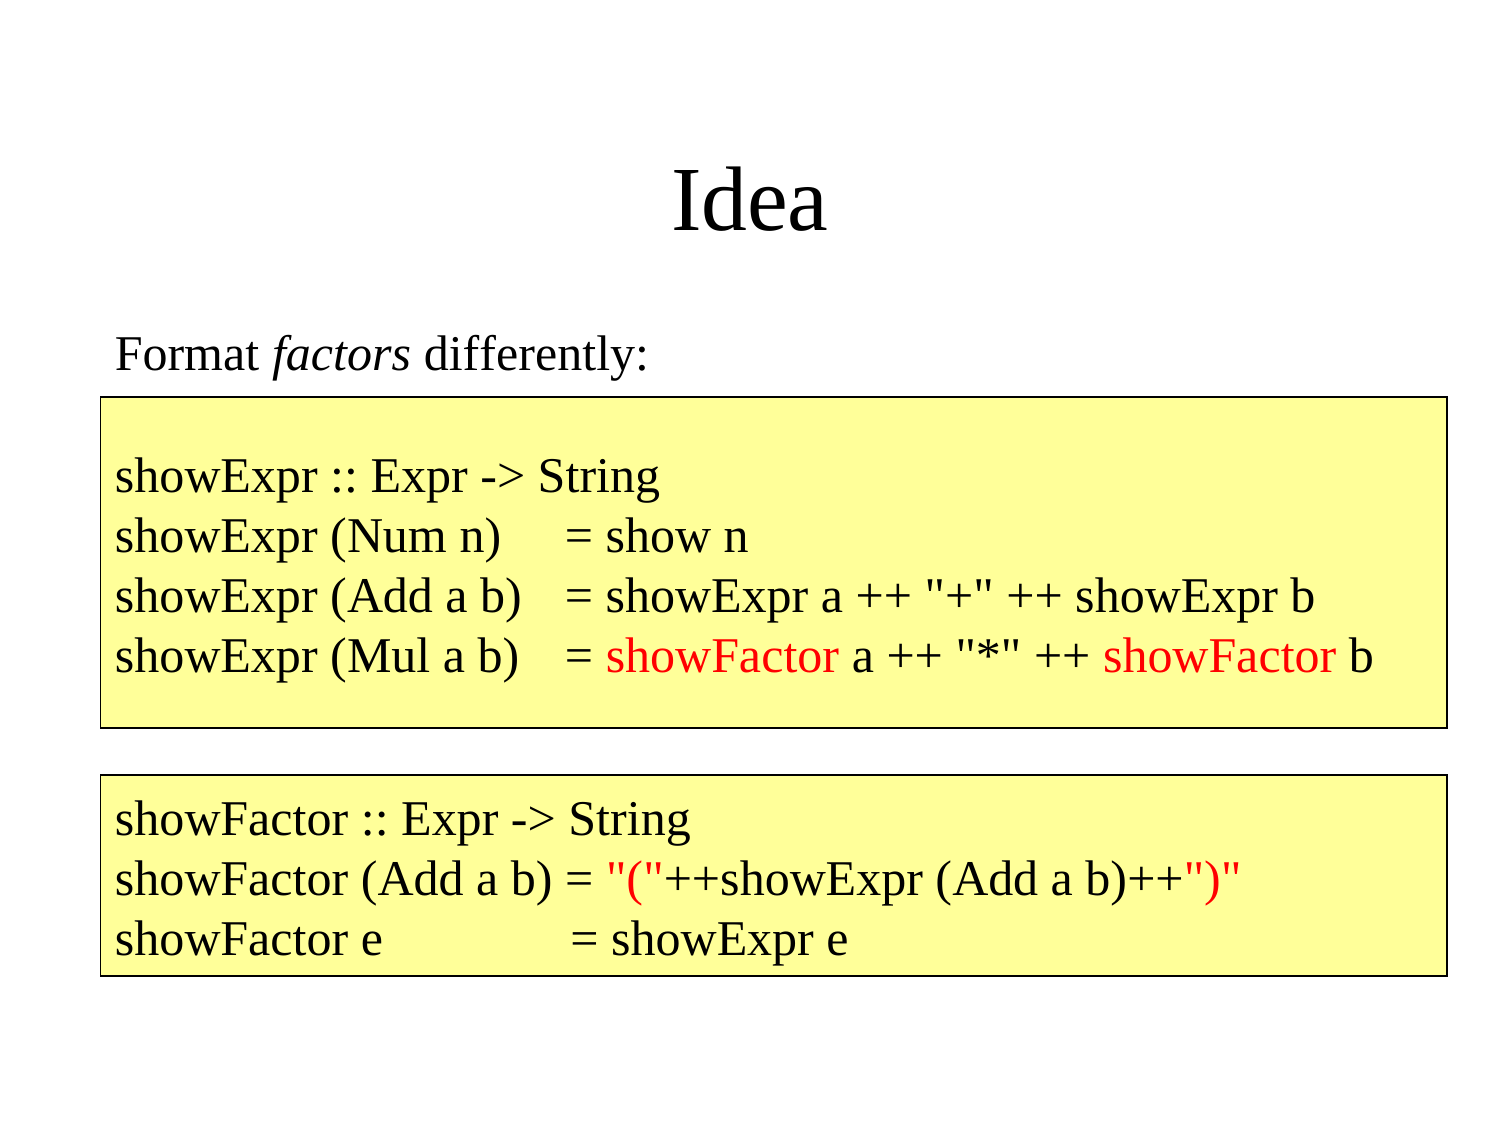

# Idea
Format factors differently:
showExpr :: Expr -> String
showExpr (Num n)	= show n
showExpr (Add a b)	= showExpr a ++ "+" ++ showExpr b
showExpr (Mul a b)	= showFactor a ++ "*" ++ showFactor b
showFactor :: Expr -> String
?
showFactor :: Expr -> String
showFactor (Add a b) = "("++showExpr (Add a b)++")"
showFactor e = showExpr e